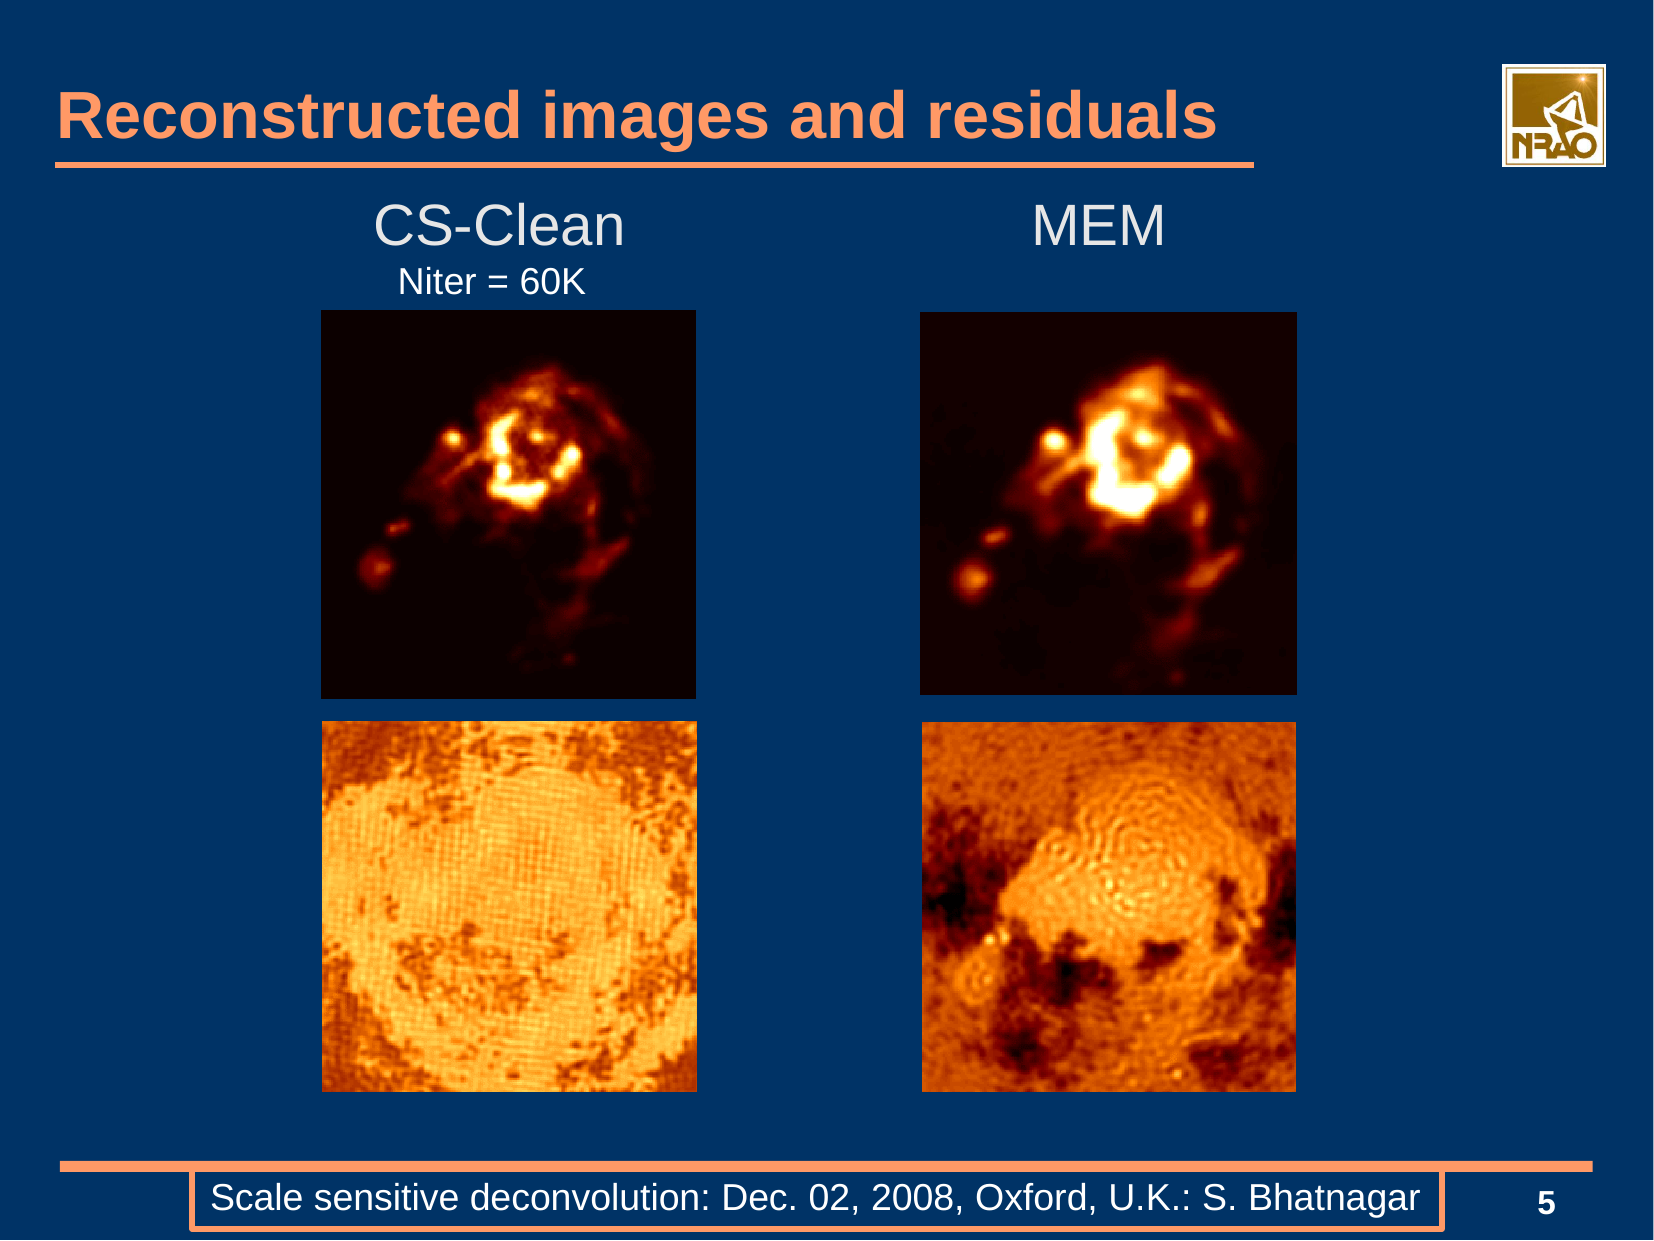

# Reconstructed images and residuals
 CS-Clean MEM
Niter = 60K